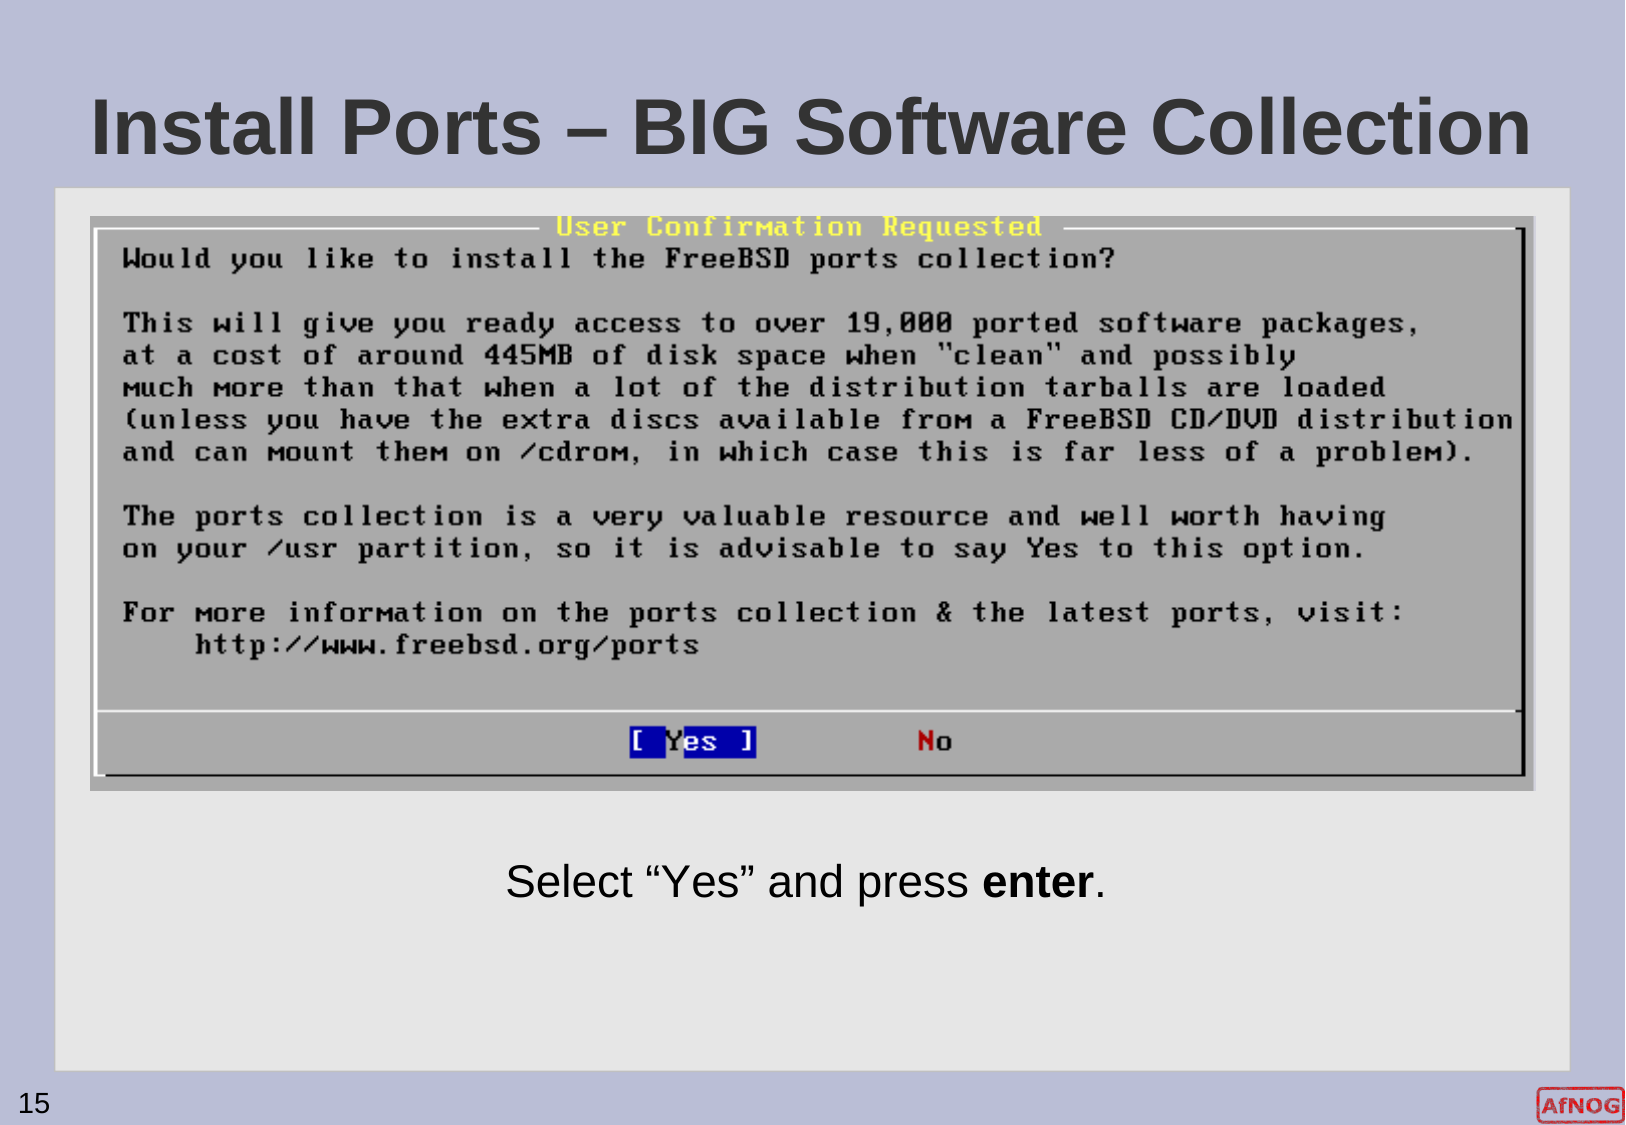

# Install Ports – BIG Software Collection
Select “Yes” and press enter.